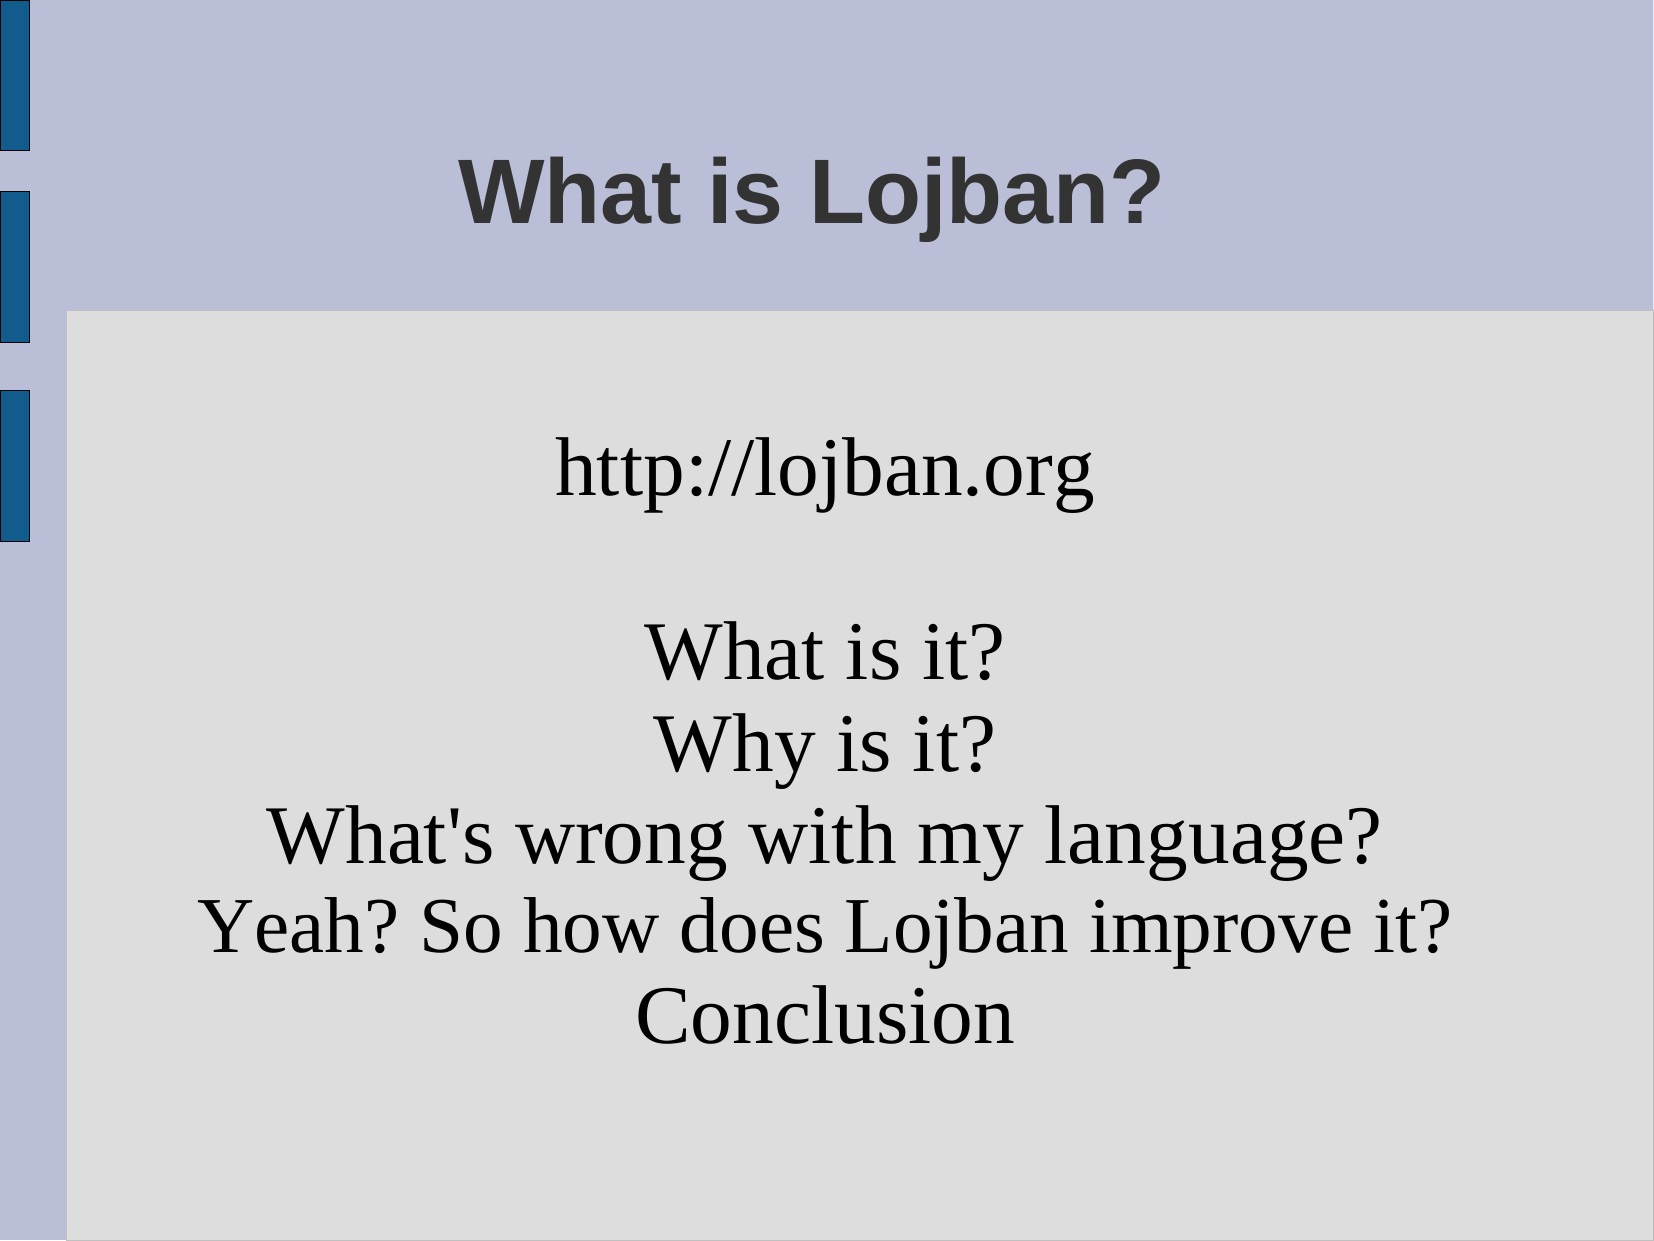

# What is Lojban?
http://lojban.org
What is it?
Why is it?
What's wrong with my language?
Yeah? So how does Lojban improve it?
Conclusion